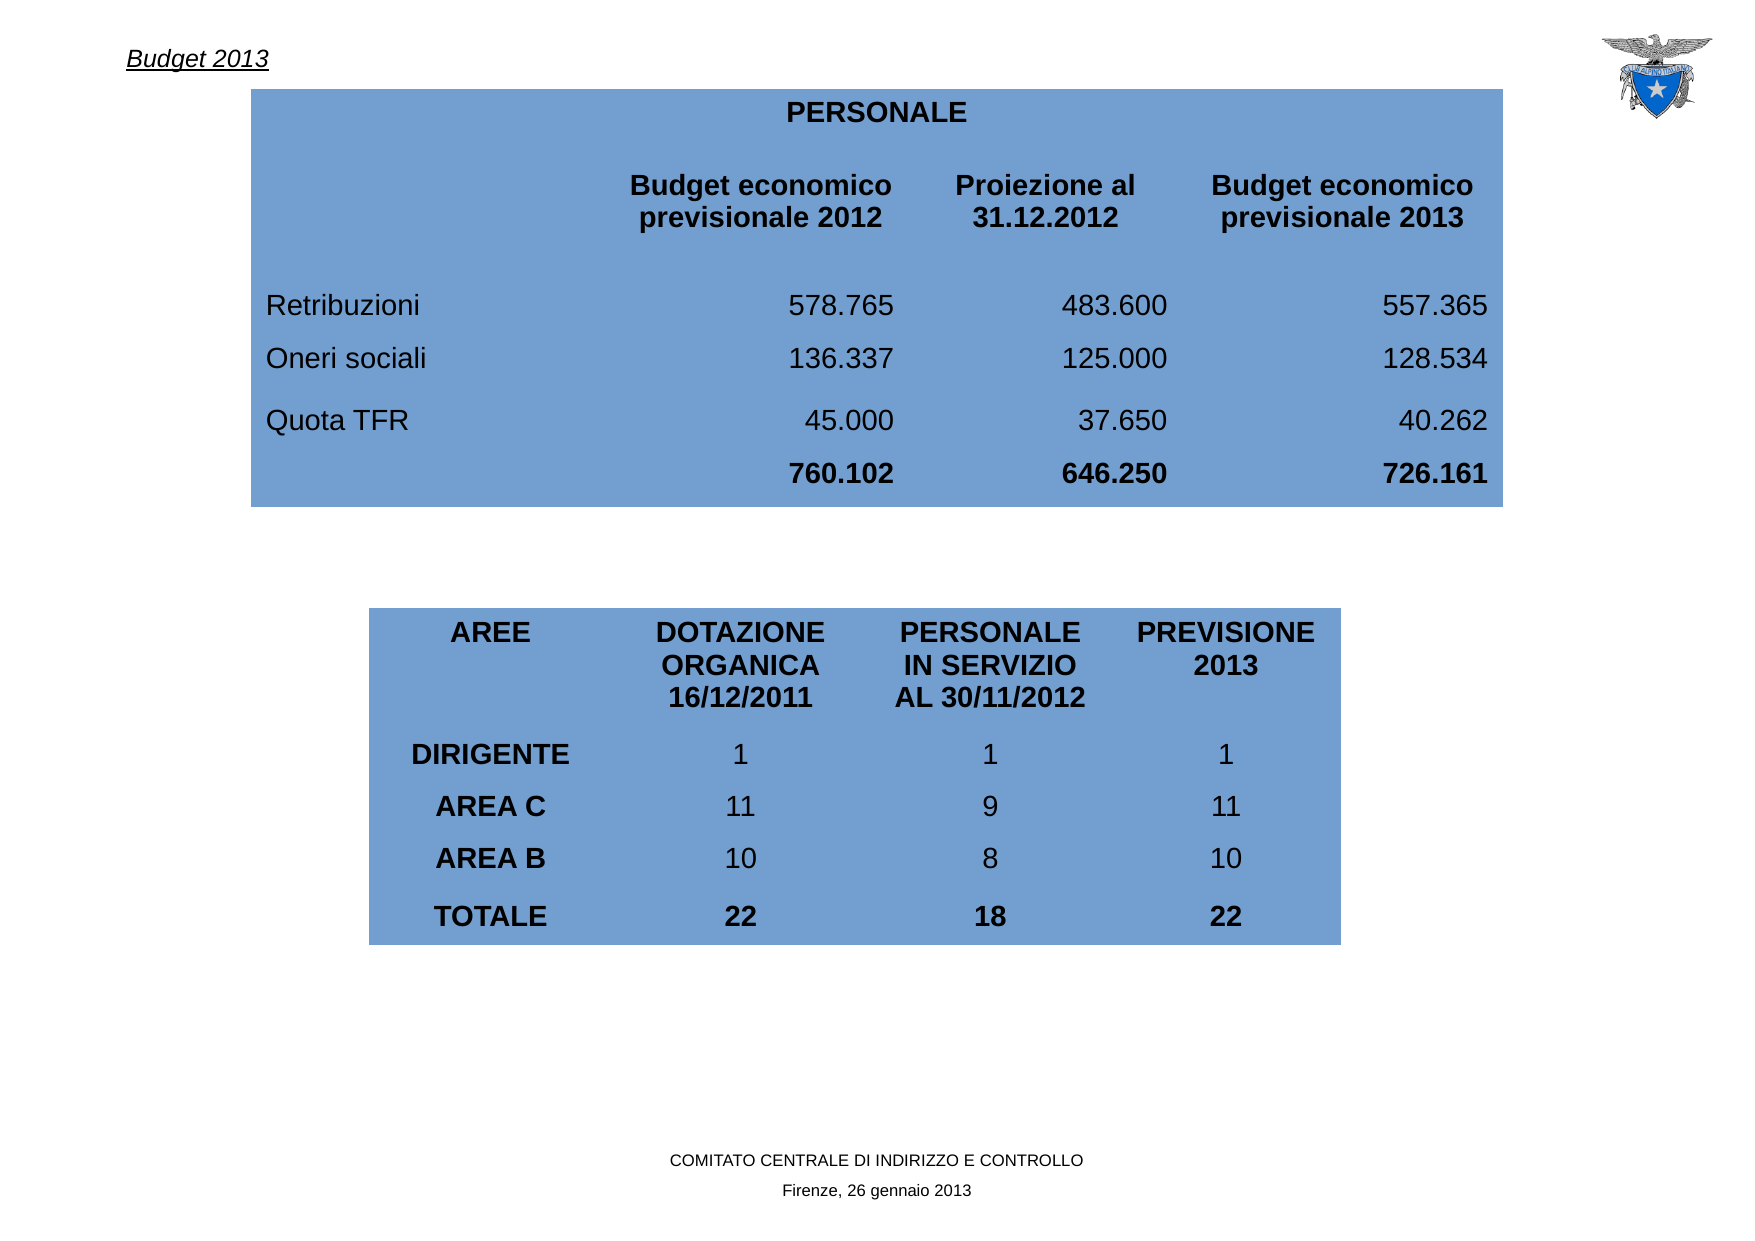

Budget 2013
| PERSONALE | | | |
| --- | --- | --- | --- |
| | Budget economico previsionale 2012 | Proiezione al 31.12.2012 | Budget economico previsionale 2013 |
| Retribuzioni | 578.765 | 483.600 | 557.365 |
| Oneri sociali | 136.337 | 125.000 | 128.534 |
| Quota TFR | 45.000 | 37.650 | 40.262 |
| | 760.102 | 646.250 | 726.161 |
| AREE | DOTAZIONE ORGANICA 16/12/2011 | PERSONALE IN SERVIZIO AL 30/11/2012 | PREVISIONE 2013 |
| --- | --- | --- | --- |
| DIRIGENTE | 1 | 1 | 1 |
| AREA C | 11 | 9 | 11 |
| AREA B | 10 | 8 | 10 |
| TOTALE | 22 | 18 | 22 |
COMITATO CENTRALE DI INDIRIZZO E CONTROLLO
Firenze, 26 gennaio 2013